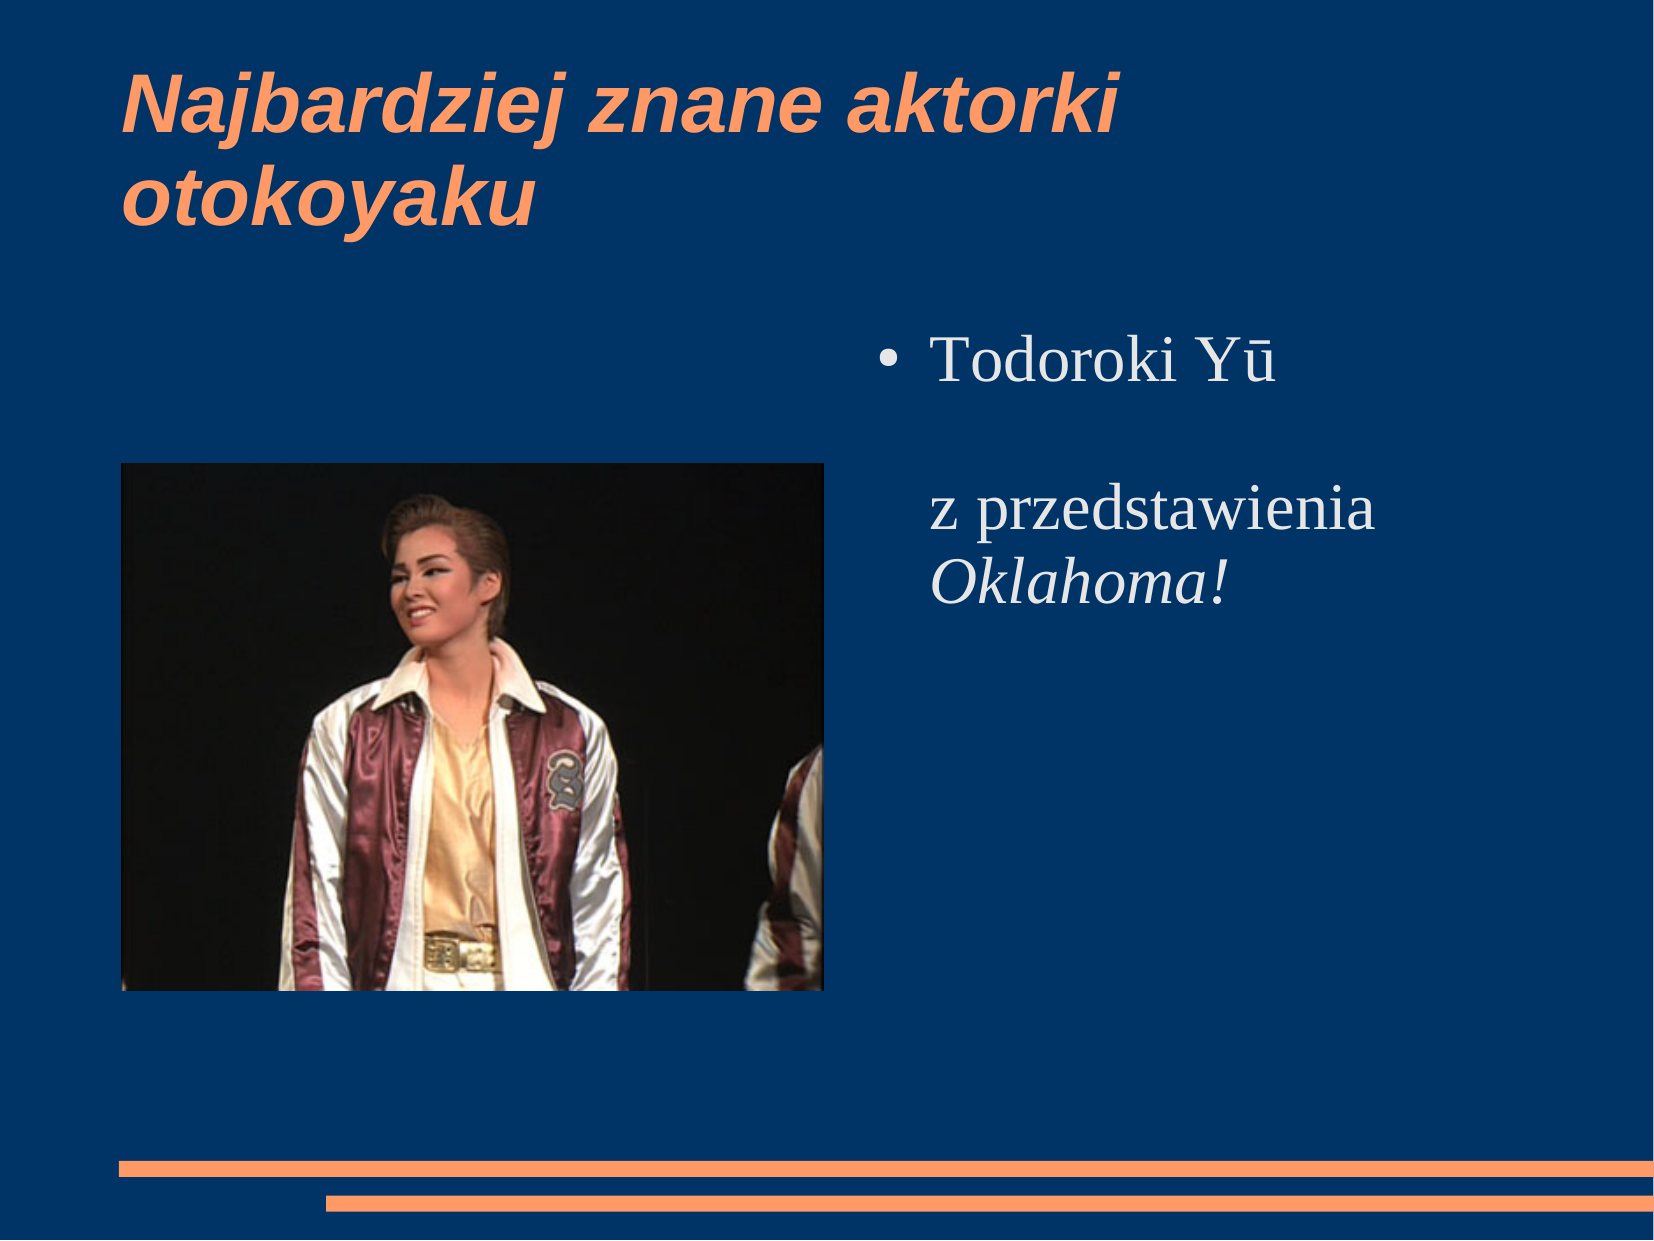

# Najbardziej znane aktorki otokoyaku
Todoroki Yū
z przedstawienia Oklahoma!